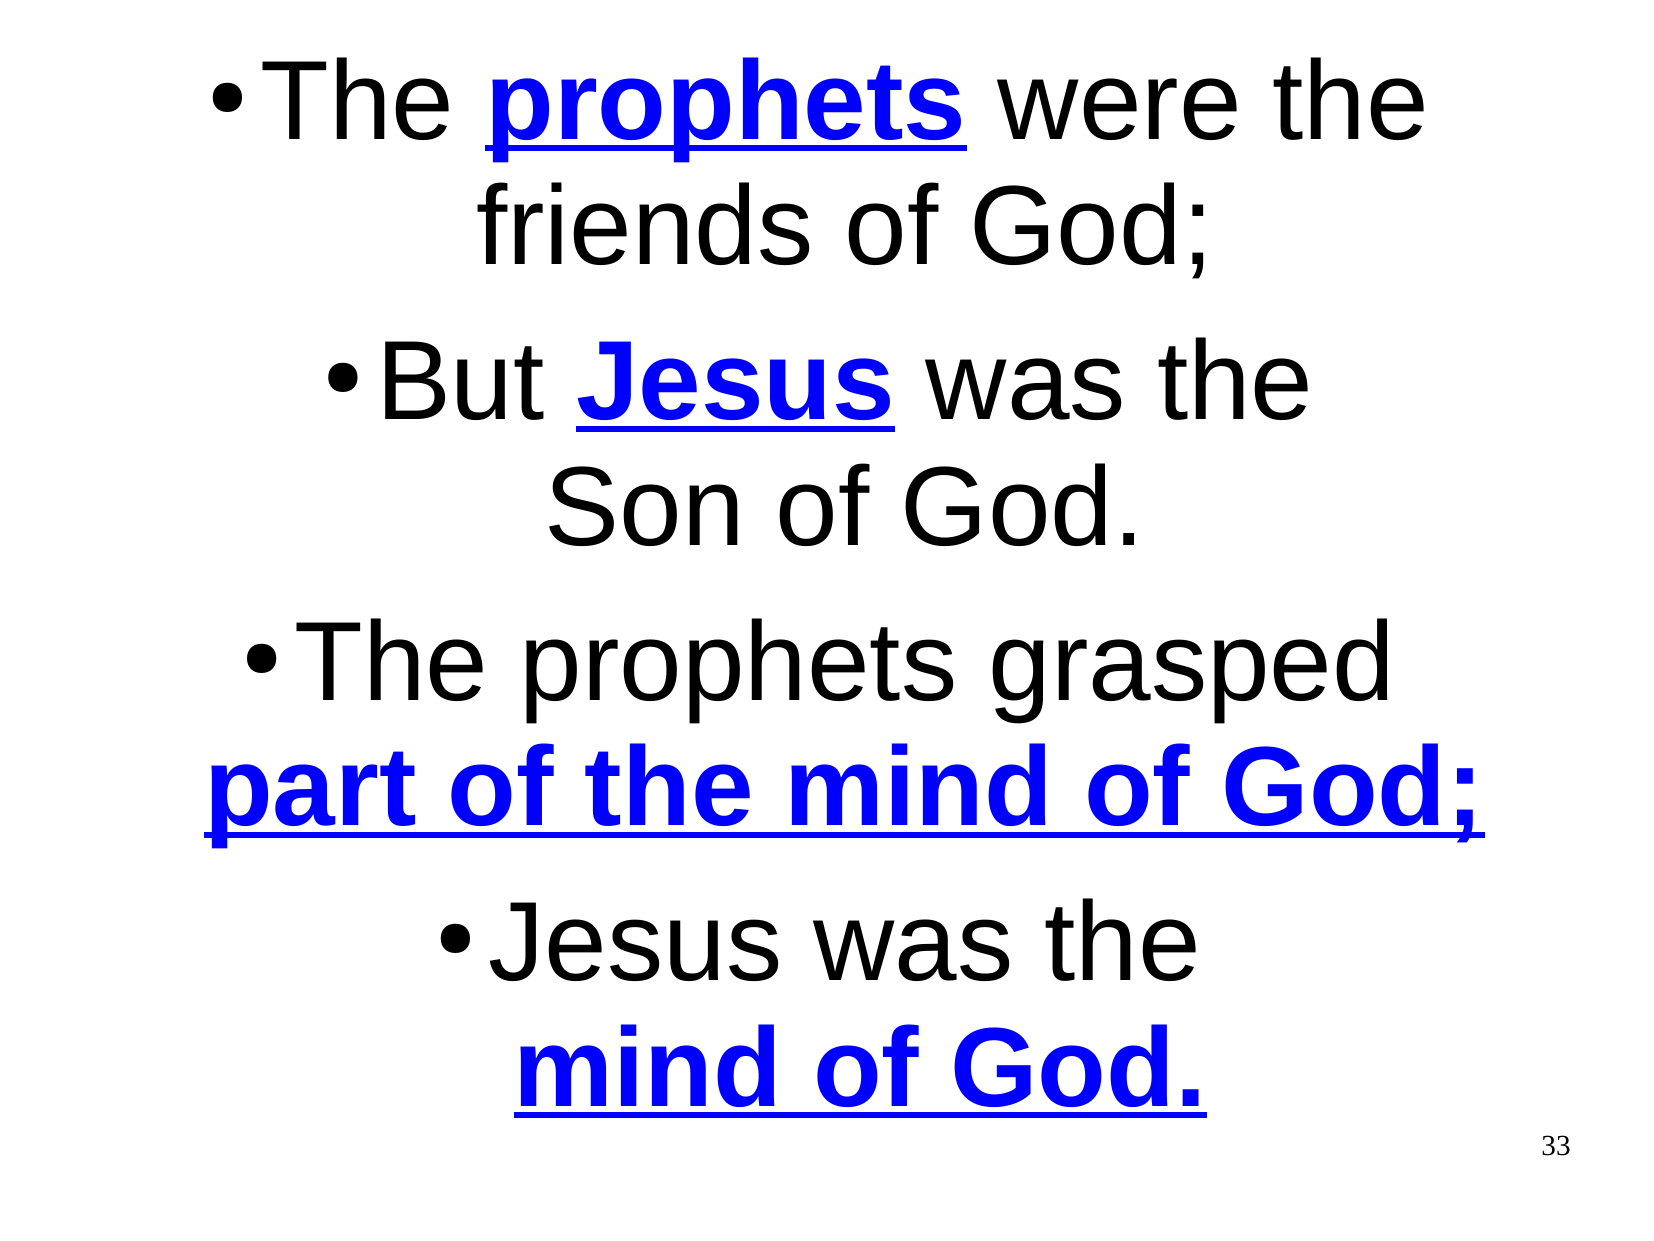

# The prophets were the friends of God;
But Jesus was the
Son of God.
The prophets grasped
part of the mind of God;
Jesus was the
mind of God.
33